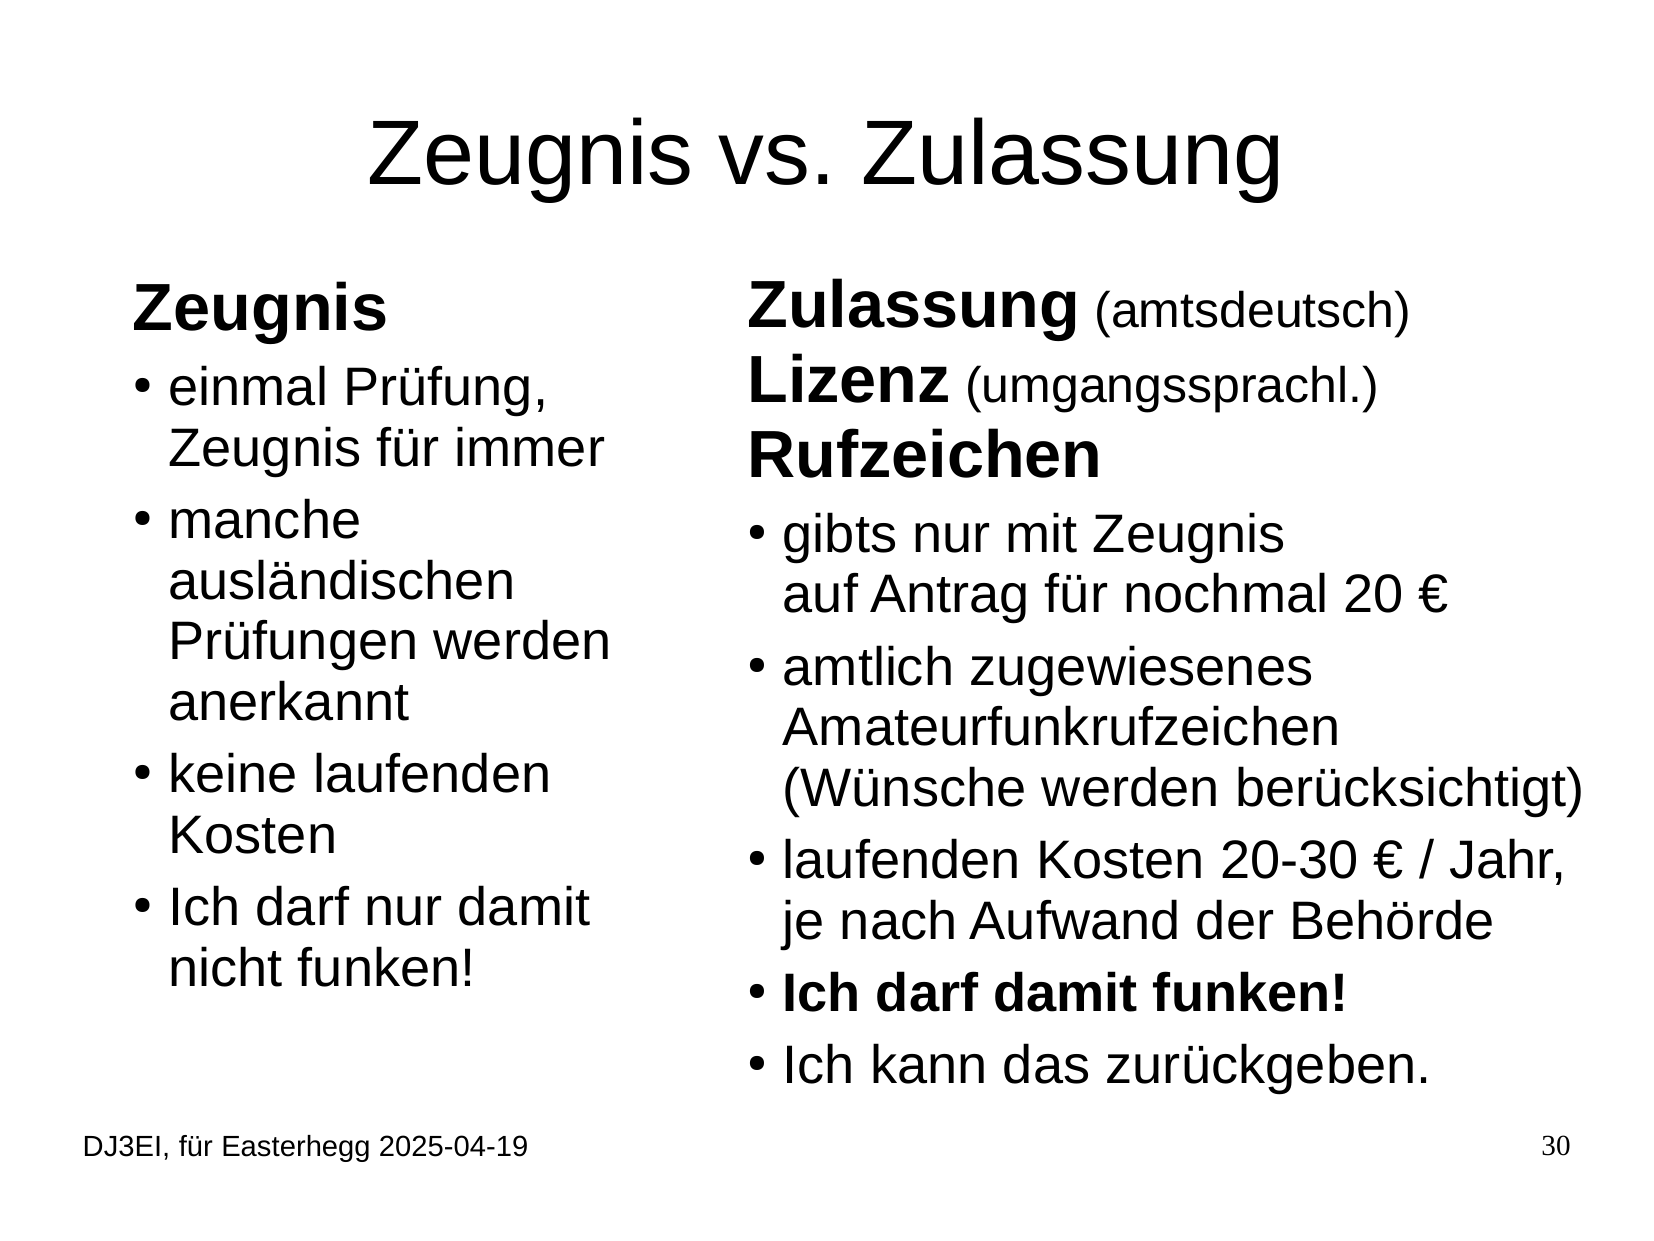

# Zeugnis vs. Zulassung
Zulassung (amtsdeutsch)
Lizenz (umgangssprachl.)
Rufzeichen
gibts nur mit Zeugnis
auf Antrag für nochmal 20 €
amtlich zugewiesenes
Amateurfunkrufzeichen
(Wünsche werden berücksichtigt)
laufenden Kosten 20-30 € / Jahr,
je nach Aufwand der Behörde
Ich darf damit funken!
Ich kann das zurückgeben.
Zeugnis
einmal Prüfung,
Zeugnis für immer
manche ausländischen Prüfungen werden anerkannt
keine laufenden Kosten
Ich darf nur damit
nicht funken!
30